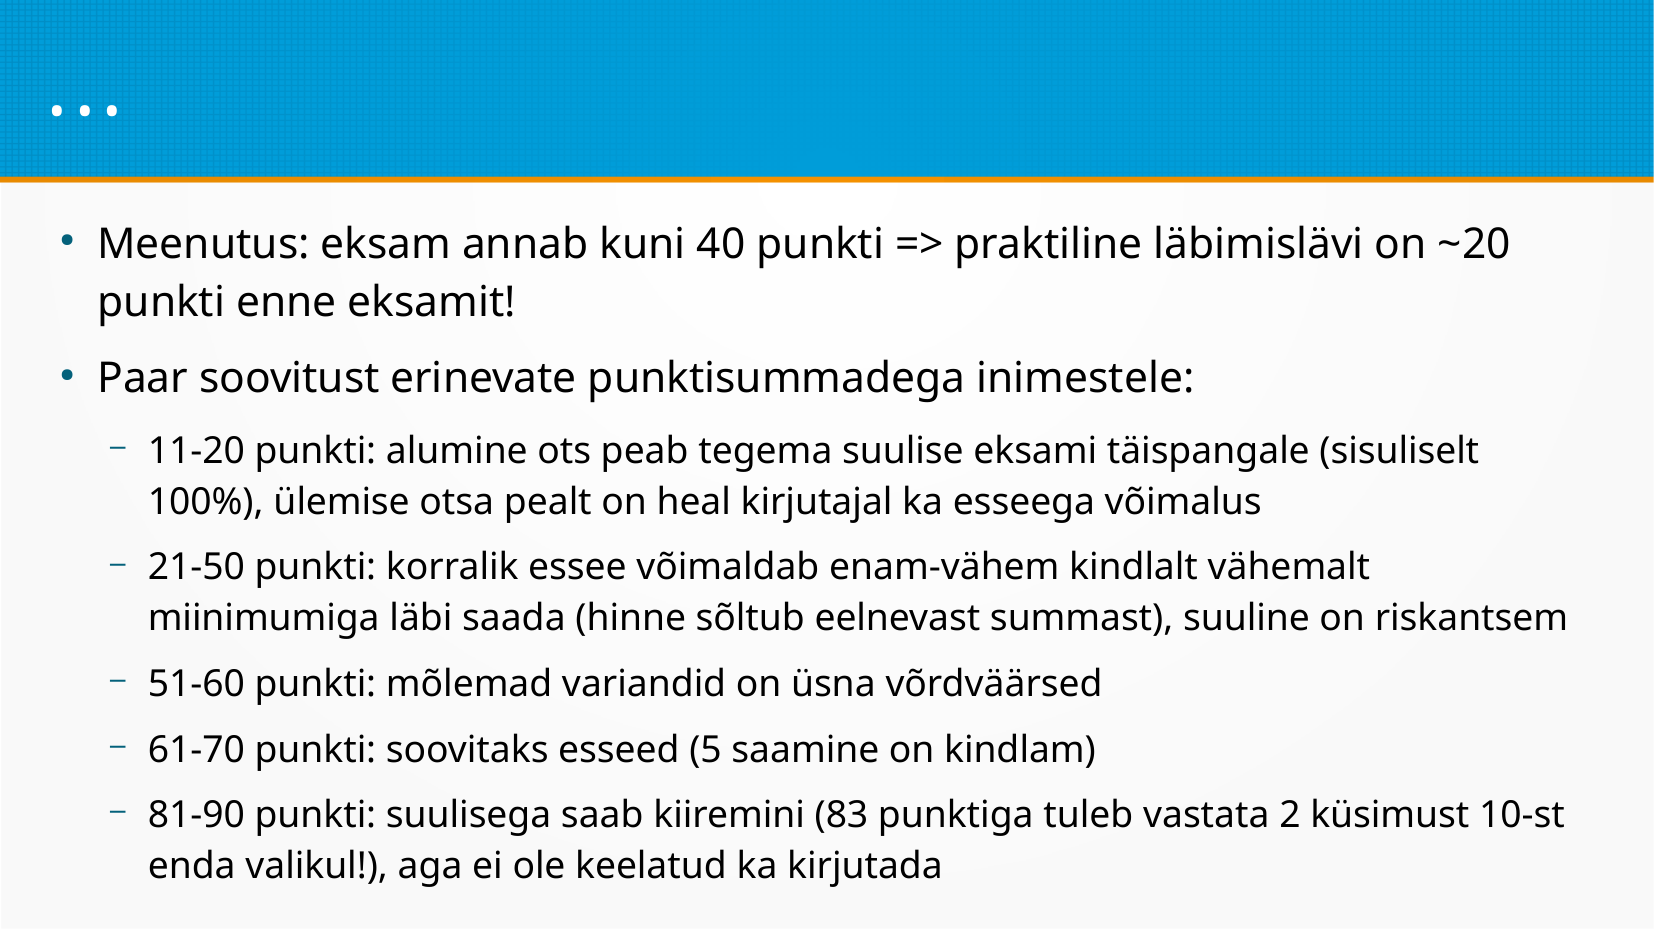

# ...
Meenutus: eksam annab kuni 40 punkti => praktiline läbimislävi on ~20 punkti enne eksamit!
Paar soovitust erinevate punktisummadega inimestele:
11-20 punkti: alumine ots peab tegema suulise eksami täispangale (sisuliselt 100%), ülemise otsa pealt on heal kirjutajal ka esseega võimalus
21-50 punkti: korralik essee võimaldab enam-vähem kindlalt vähemalt miinimumiga läbi saada (hinne sõltub eelnevast summast), suuline on riskantsem
51-60 punkti: mõlemad variandid on üsna võrdväärsed
61-70 punkti: soovitaks esseed (5 saamine on kindlam)
81-90 punkti: suulisega saab kiiremini (83 punktiga tuleb vastata 2 küsimust 10-st enda valikul!), aga ei ole keelatud ka kirjutada